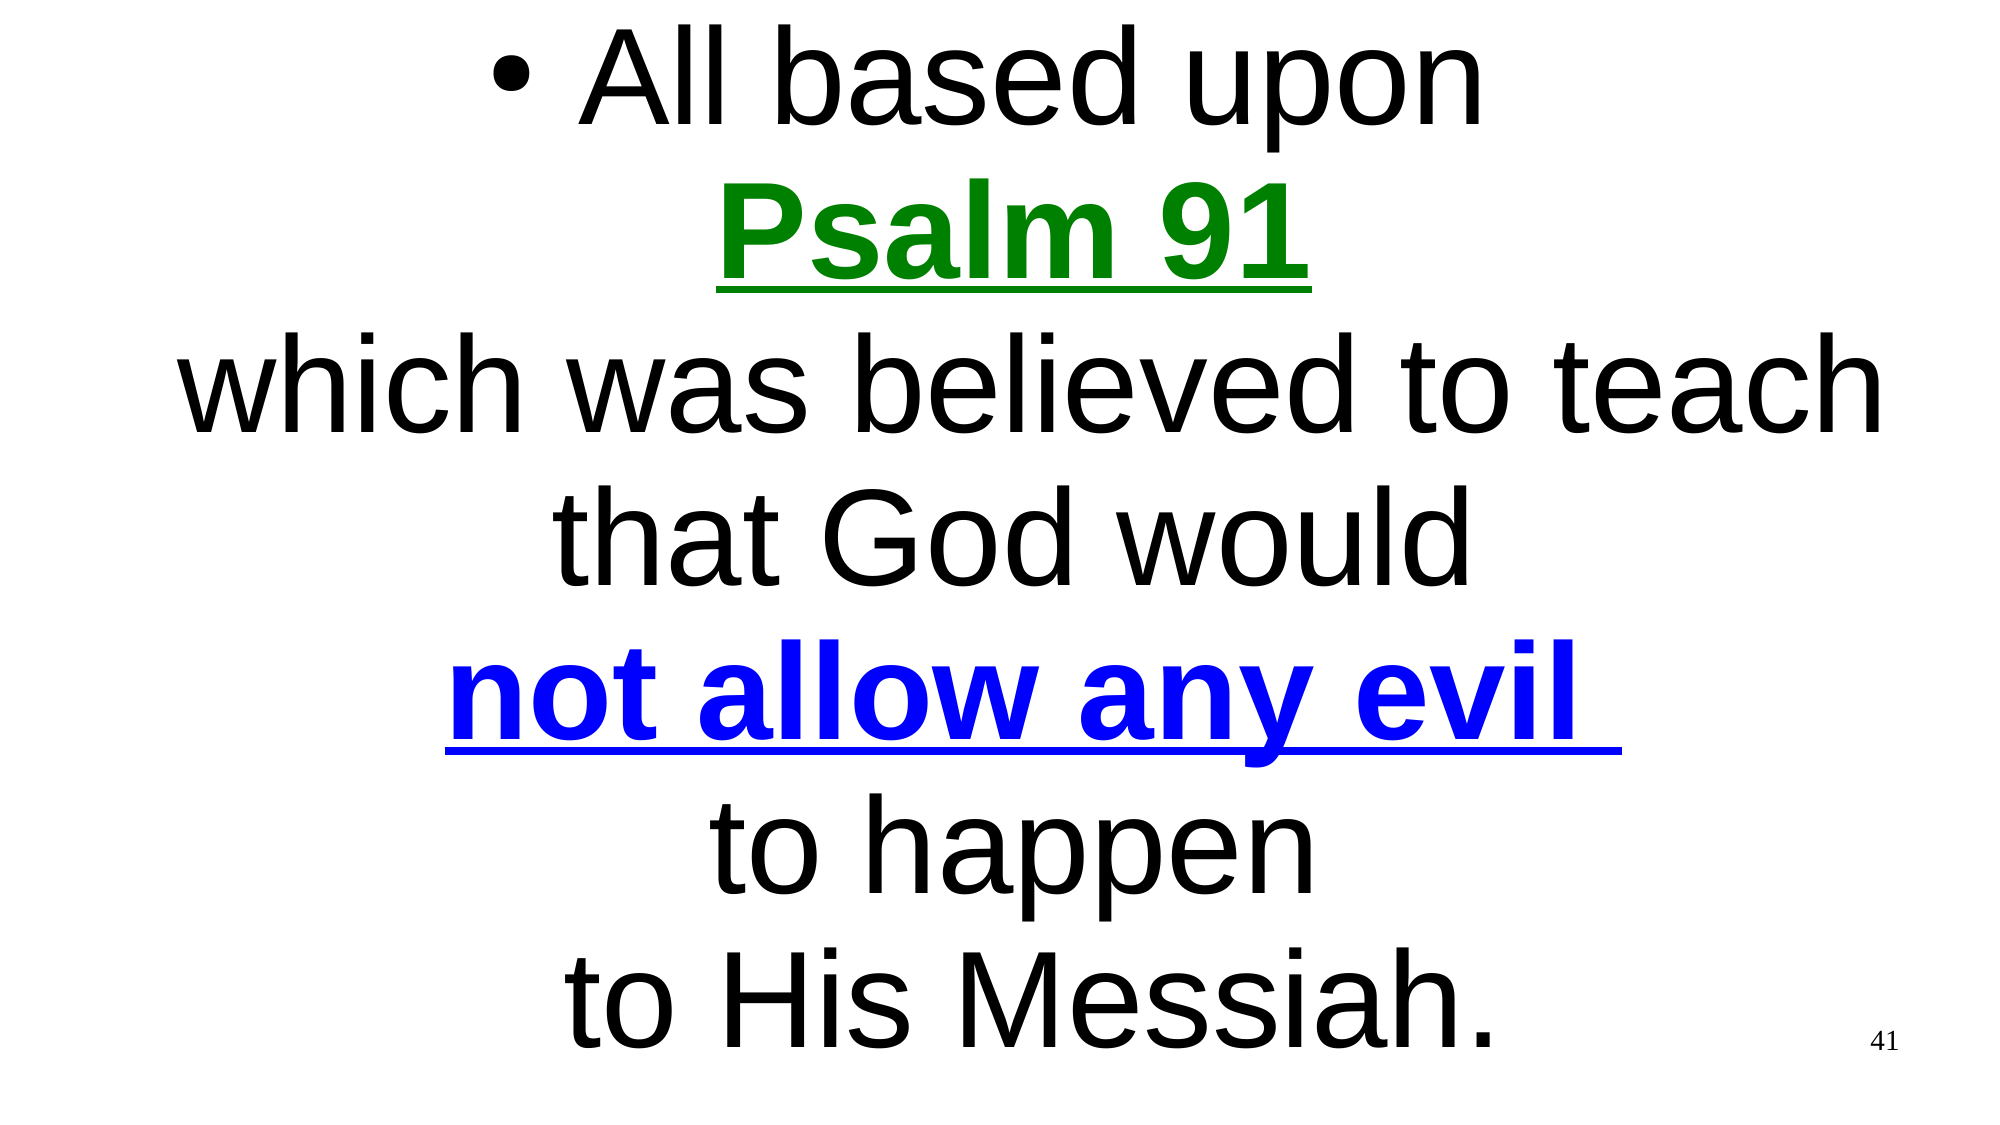

# All based upon Psalm 91 which was believed to teach that God would not allow any evil to happen to His Messiah.
41